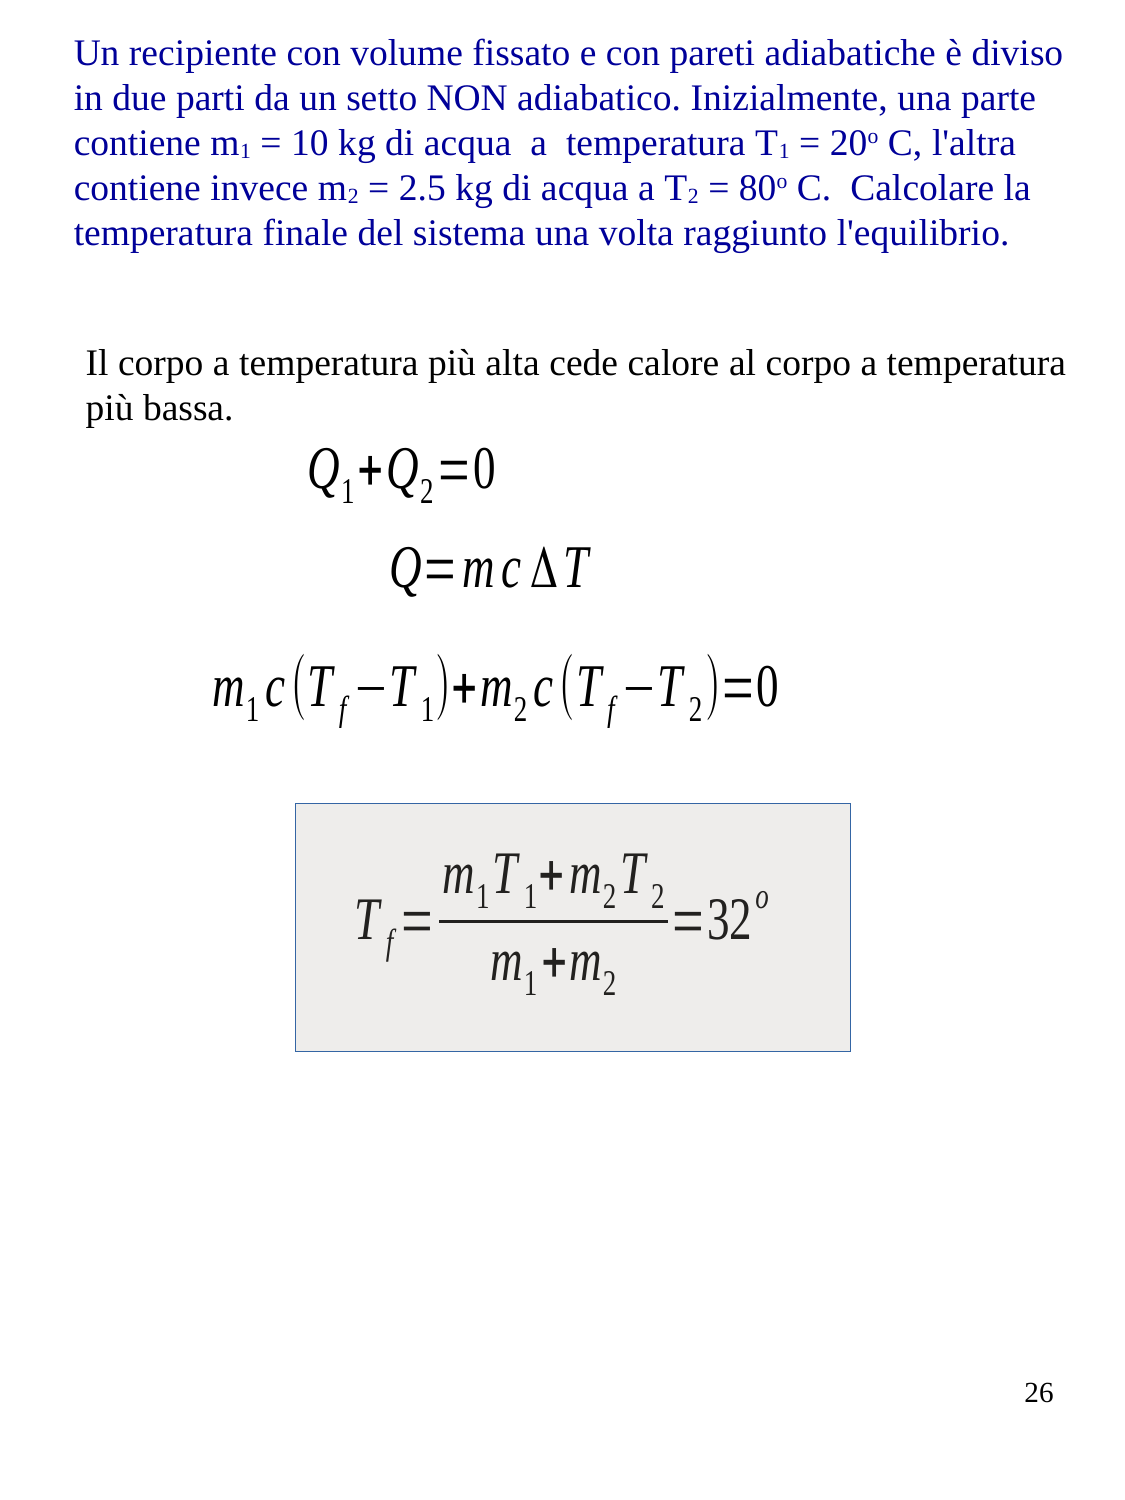

Un recipiente con volume fissato e con pareti adiabatiche è diviso in due parti da un setto NON adiabatico. Inizialmente, una parte contiene m1 = 10 kg di acqua a temperatura T1 = 20o C, l'altra contiene invece m2 = 2.5 kg di acqua a T2 = 80o C. Calcolare la temperatura finale del sistema una volta raggiunto l'equilibrio.
Il corpo a temperatura più alta cede calore al corpo a temperatura più bassa.